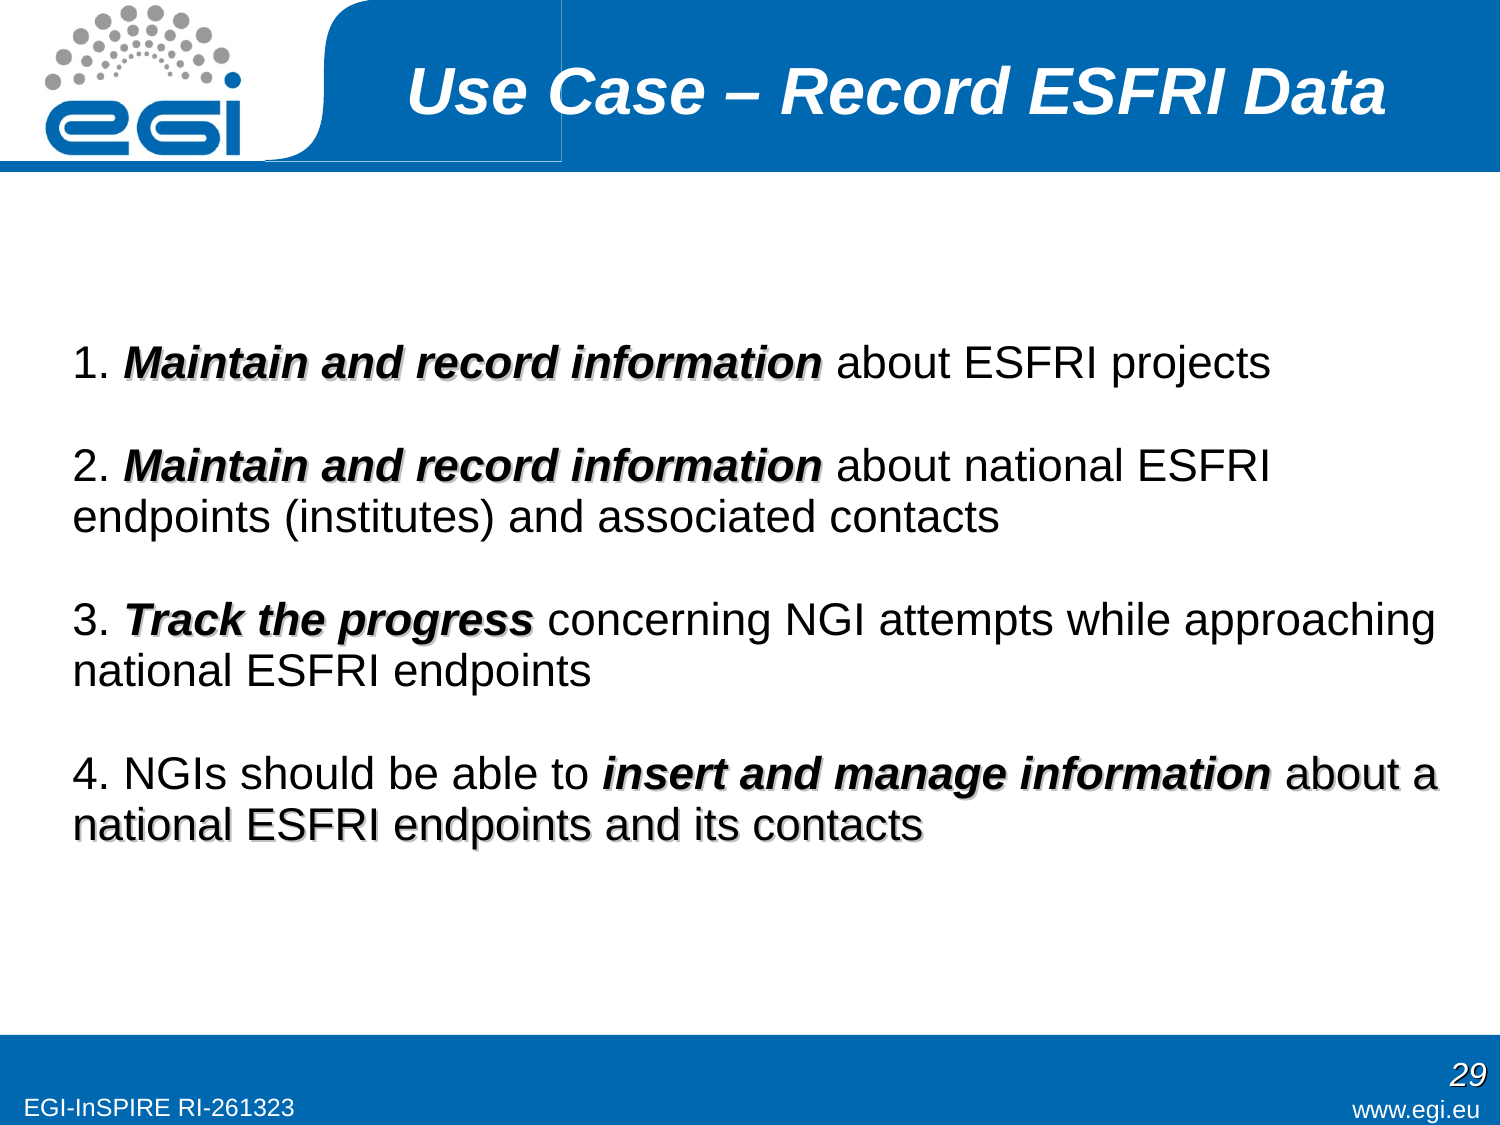

Use Case – Record ESFRI Data
1. Maintain and record information about ESFRI projects
2. Maintain and record information about national ESFRI endpoints (institutes) and associated contacts
3. Track the progress concerning NGI attempts while approaching national ESFRI endpoints
4. NGIs should be able to insert and manage information about a national ESFRI endpoints and its contacts
29